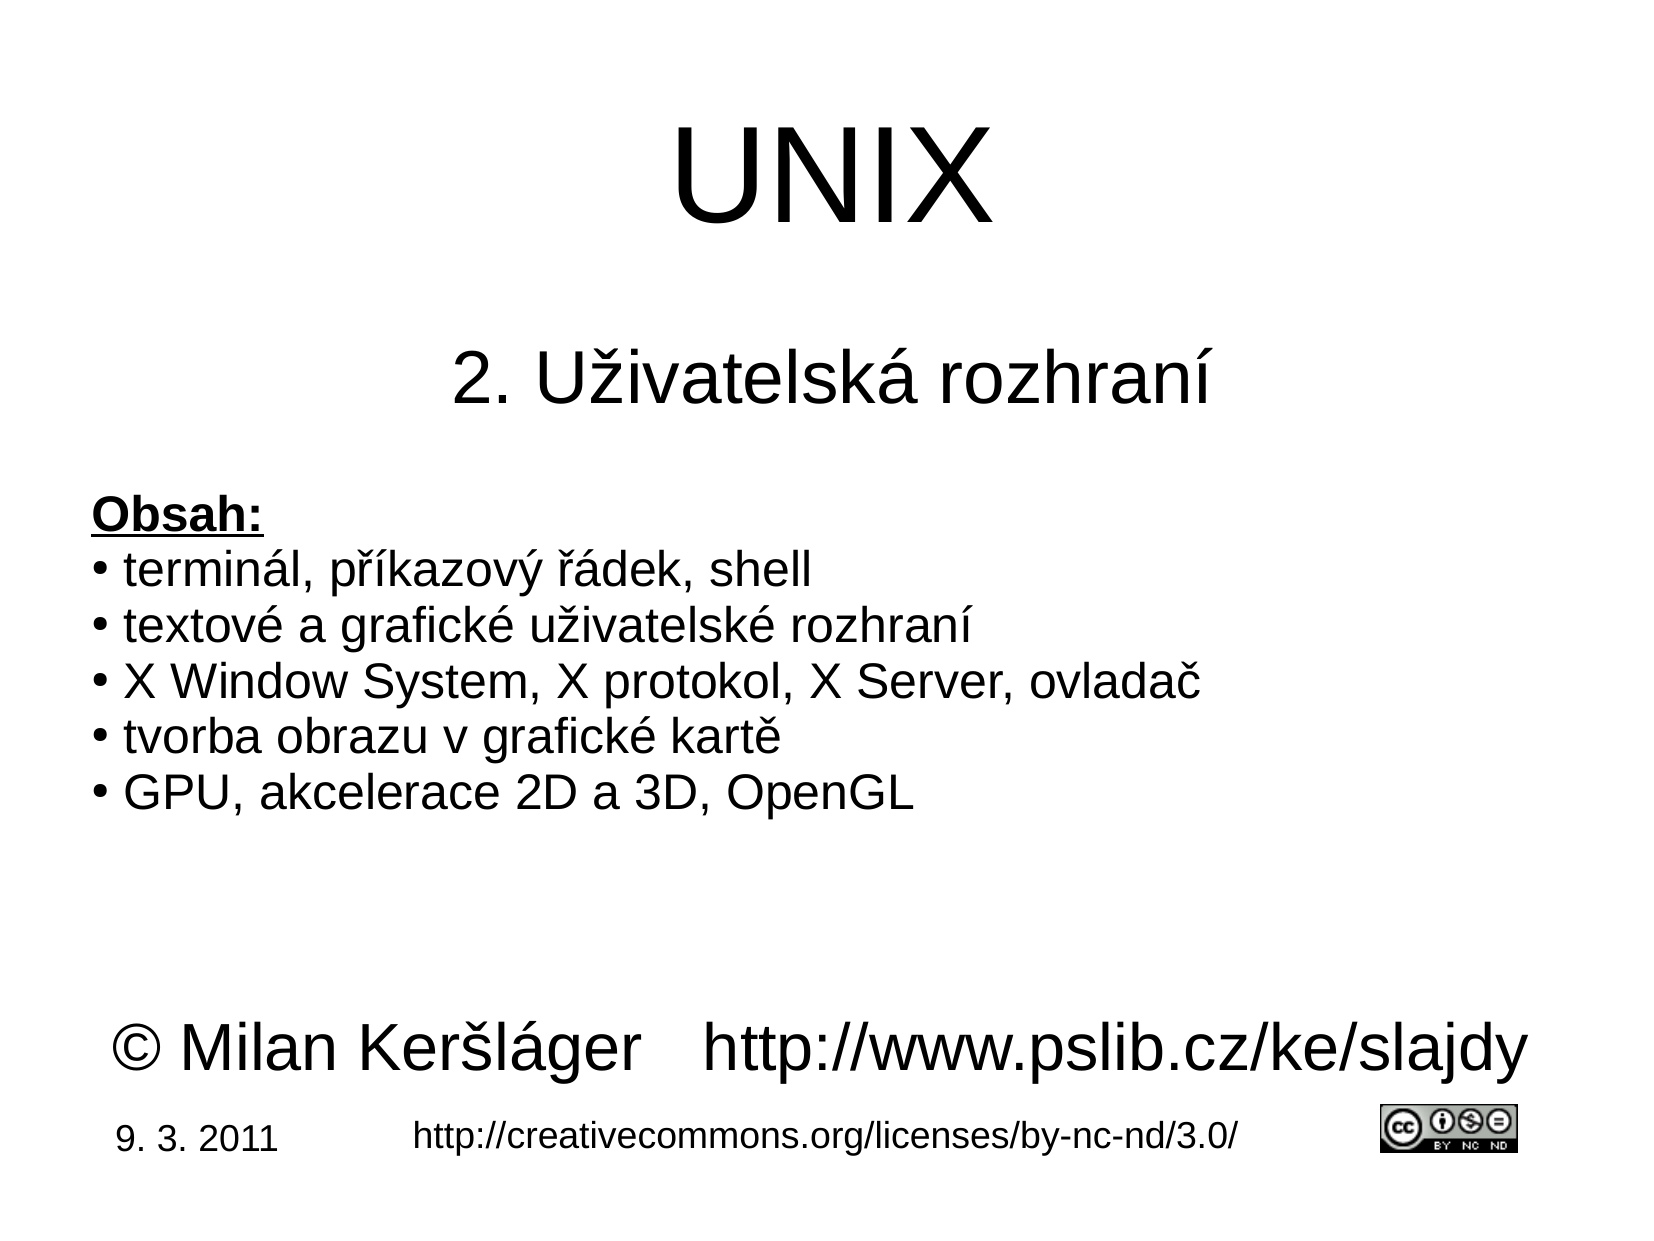

# UNIX 2. Uživatelská rozhraní
Obsah:
 terminál, příkazový řádek, shell
 textové a grafické uživatelské rozhraní
 X Window System, X protokol, X Server, ovladač
 tvorba obrazu v grafické kartě
 GPU, akcelerace 2D a 3D, OpenGL
© Milan Keršláger	http://www.pslib.cz/ke/slajdy
http://creativecommons.org/licenses/by-nc-nd/3.0/
9. 3. 2011